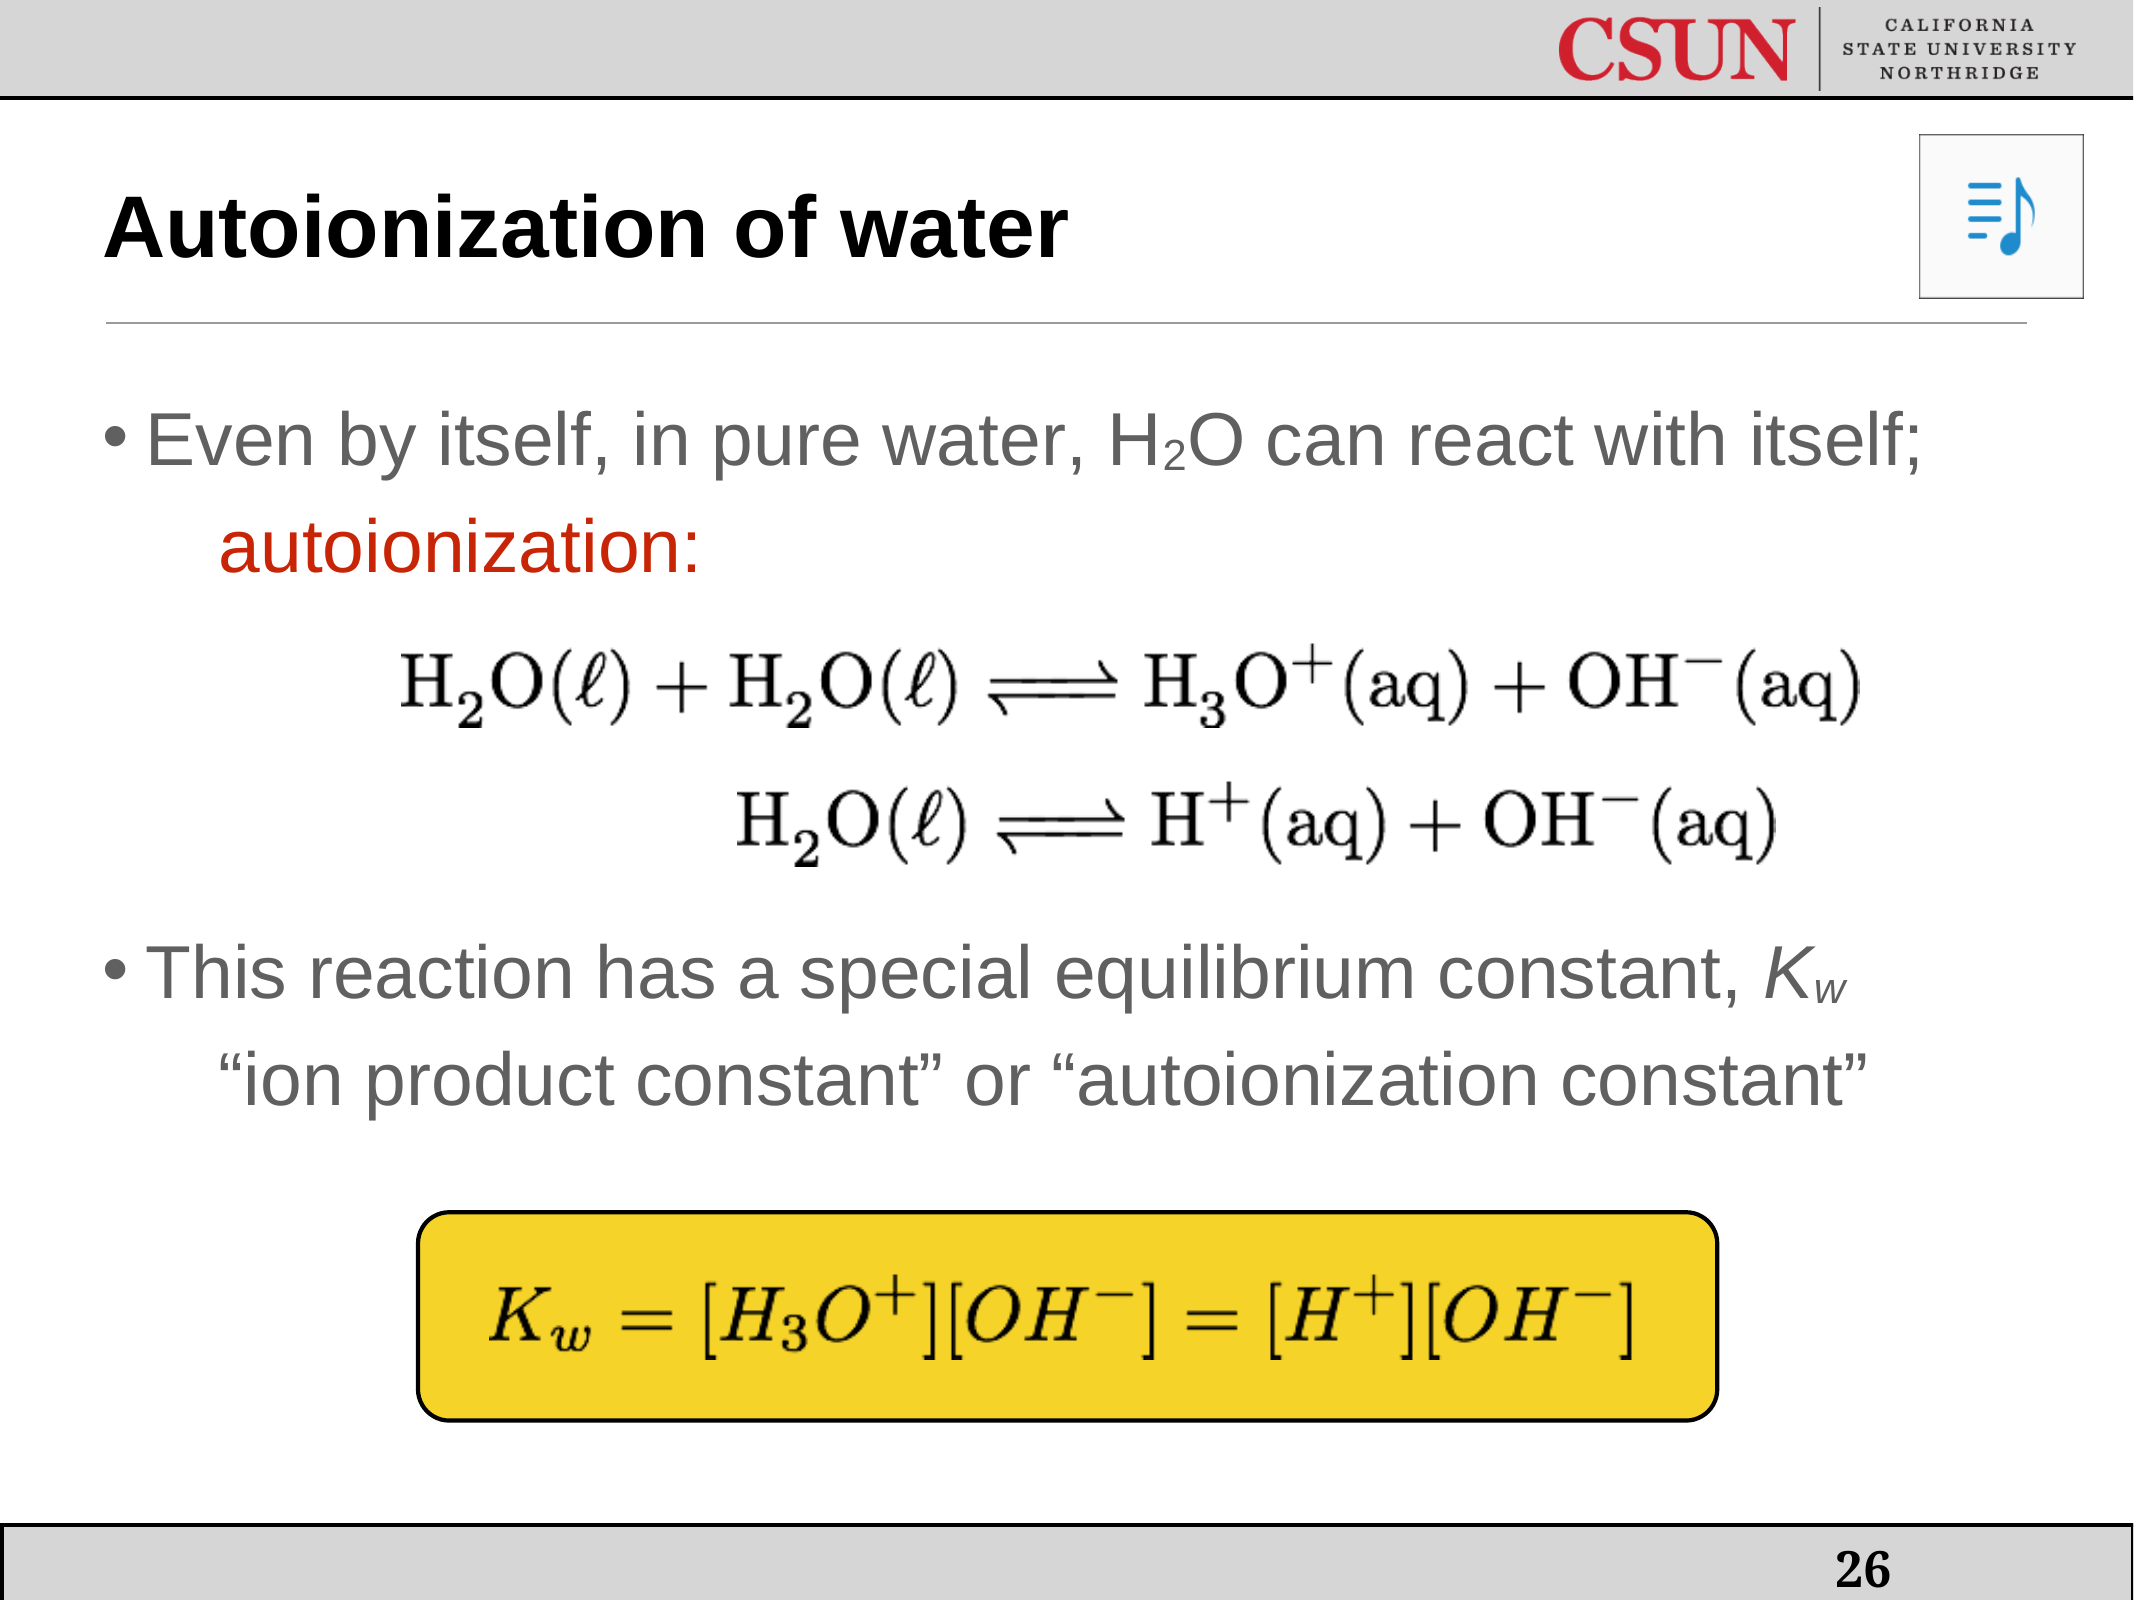

Autoionization of water
# Even by itself, in pure water, H2O can react with itself;
autoionization:
This reaction has a special equilibrium constant, Kw
“ion product constant” or “autoionization constant”
26